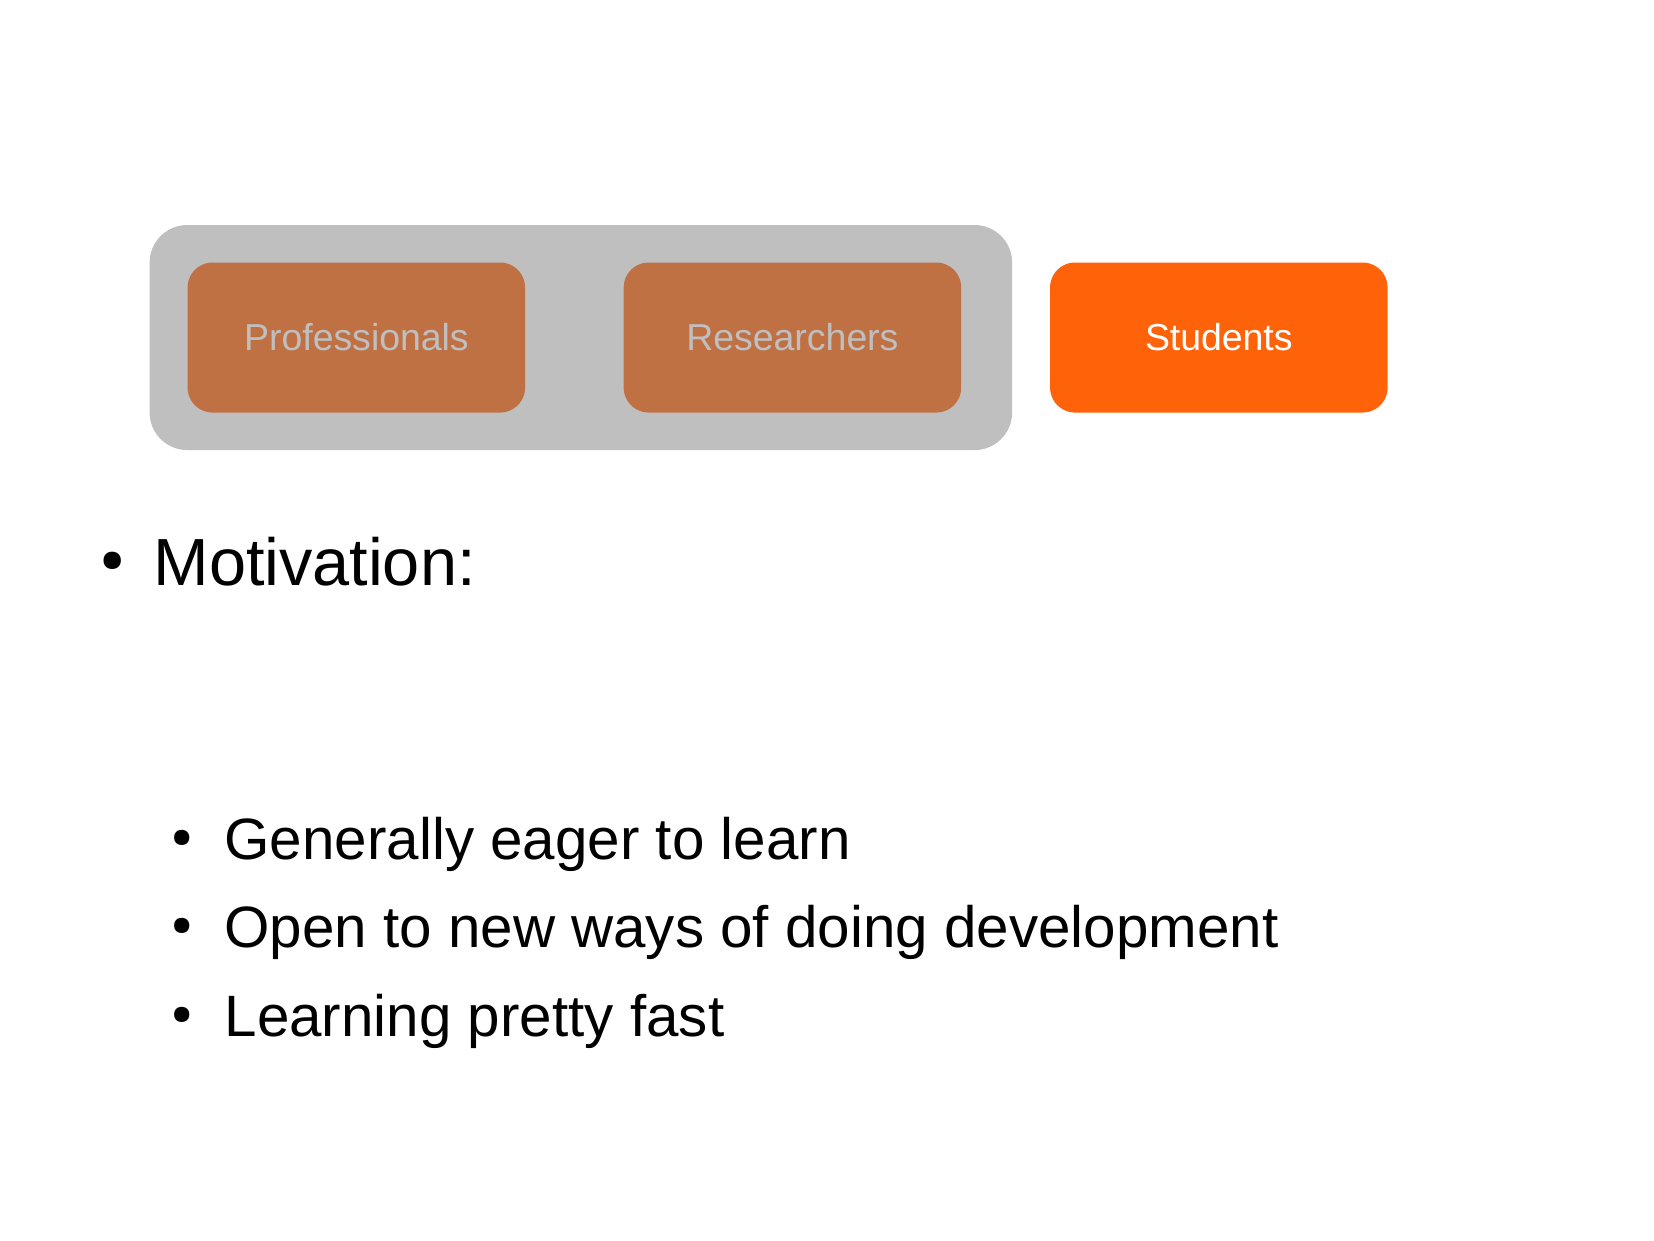

Professionals
Researchers
Students
# Motivation:
Generally eager to learn
Open to new ways of doing development
Learning pretty fast